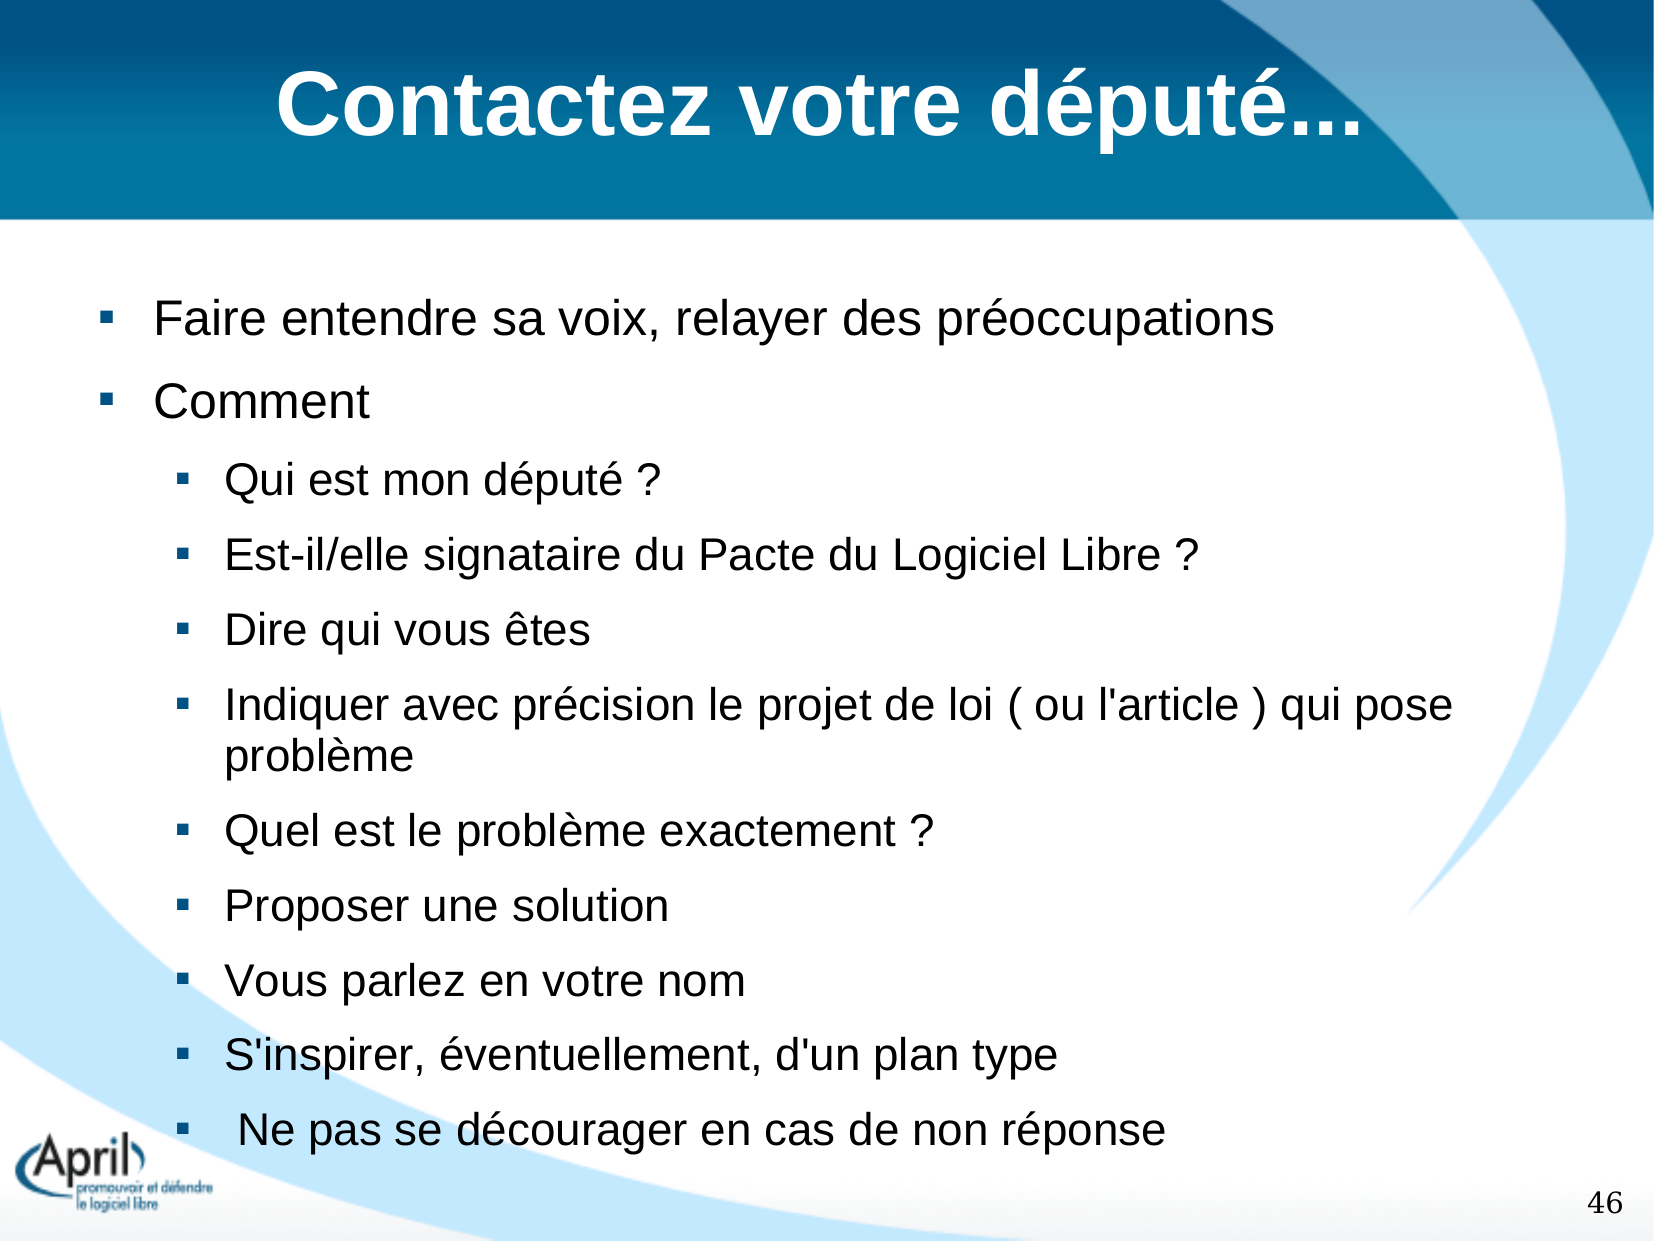

# Contactez votre député...
Faire entendre sa voix, relayer des préoccupations
Comment
Qui est mon député ?
Est-il/elle signataire du Pacte du Logiciel Libre ?
Dire qui vous êtes
Indiquer avec précision le projet de loi ( ou l'article ) qui pose problème
Quel est le problème exactement ?
Proposer une solution
Vous parlez en votre nom
S'inspirer, éventuellement, d'un plan type
 Ne pas se décourager en cas de non réponse
46